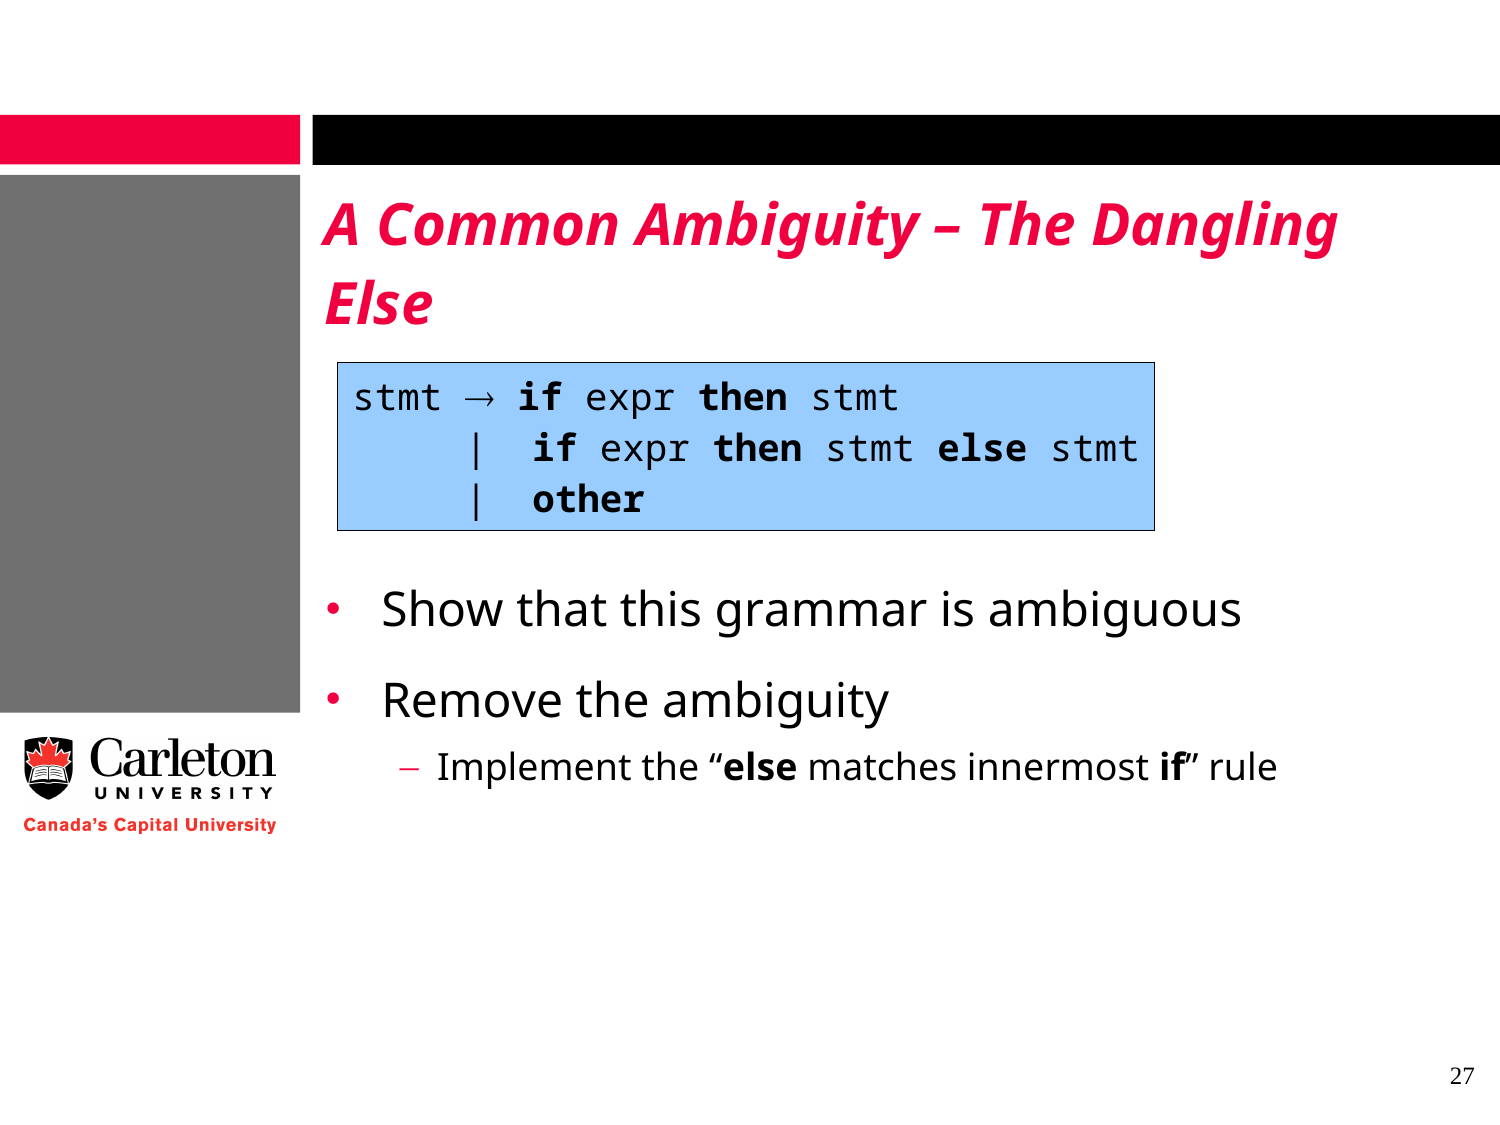

# A Common Ambiguity – The Dangling Else
stmt  if expr then stmt
 | if expr then stmt else stmt
 | other
Show that this grammar is ambiguous
Remove the ambiguity
Implement the “else matches innermost if” rule
27